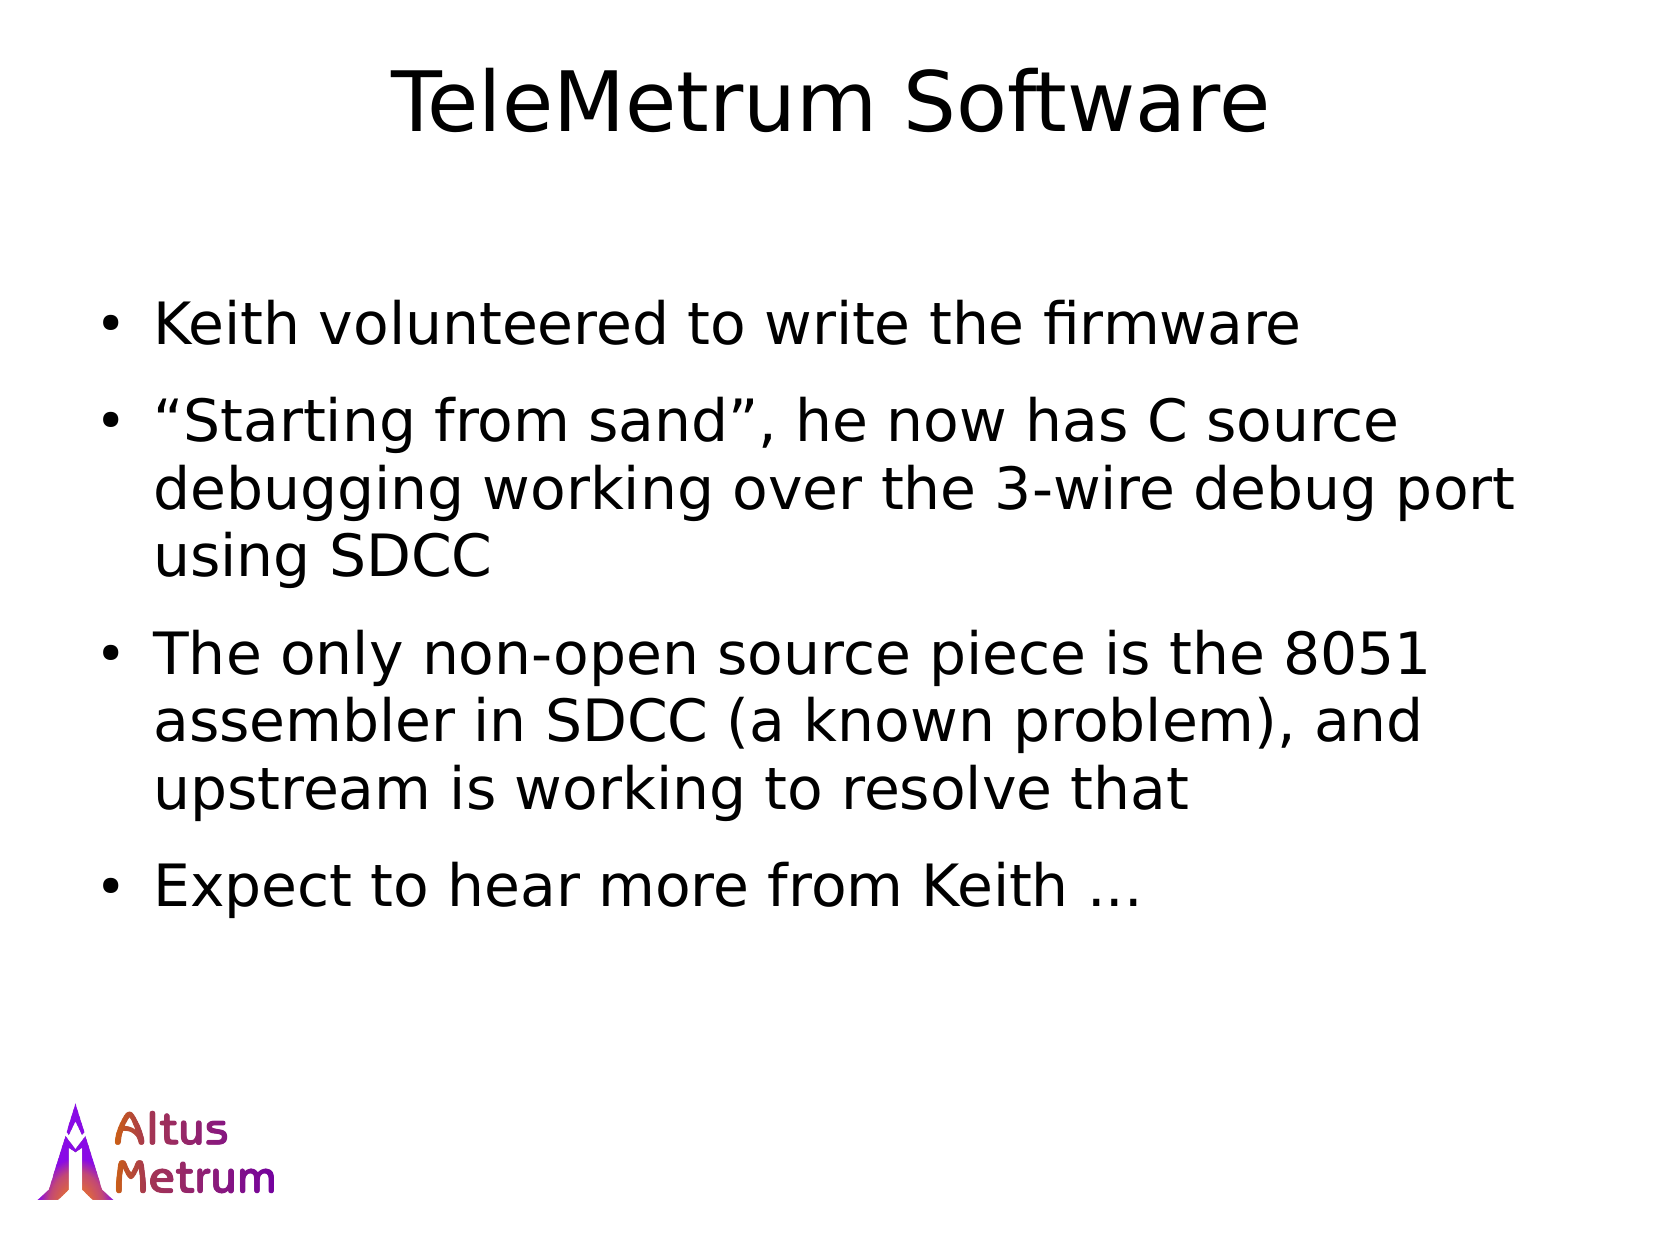

# TeleMetrum Software
Keith volunteered to write the firmware
“Starting from sand”, he now has C source debugging working over the 3-wire debug port using SDCC
The only non-open source piece is the 8051 assembler in SDCC (a known problem), and upstream is working to resolve that
Expect to hear more from Keith ...